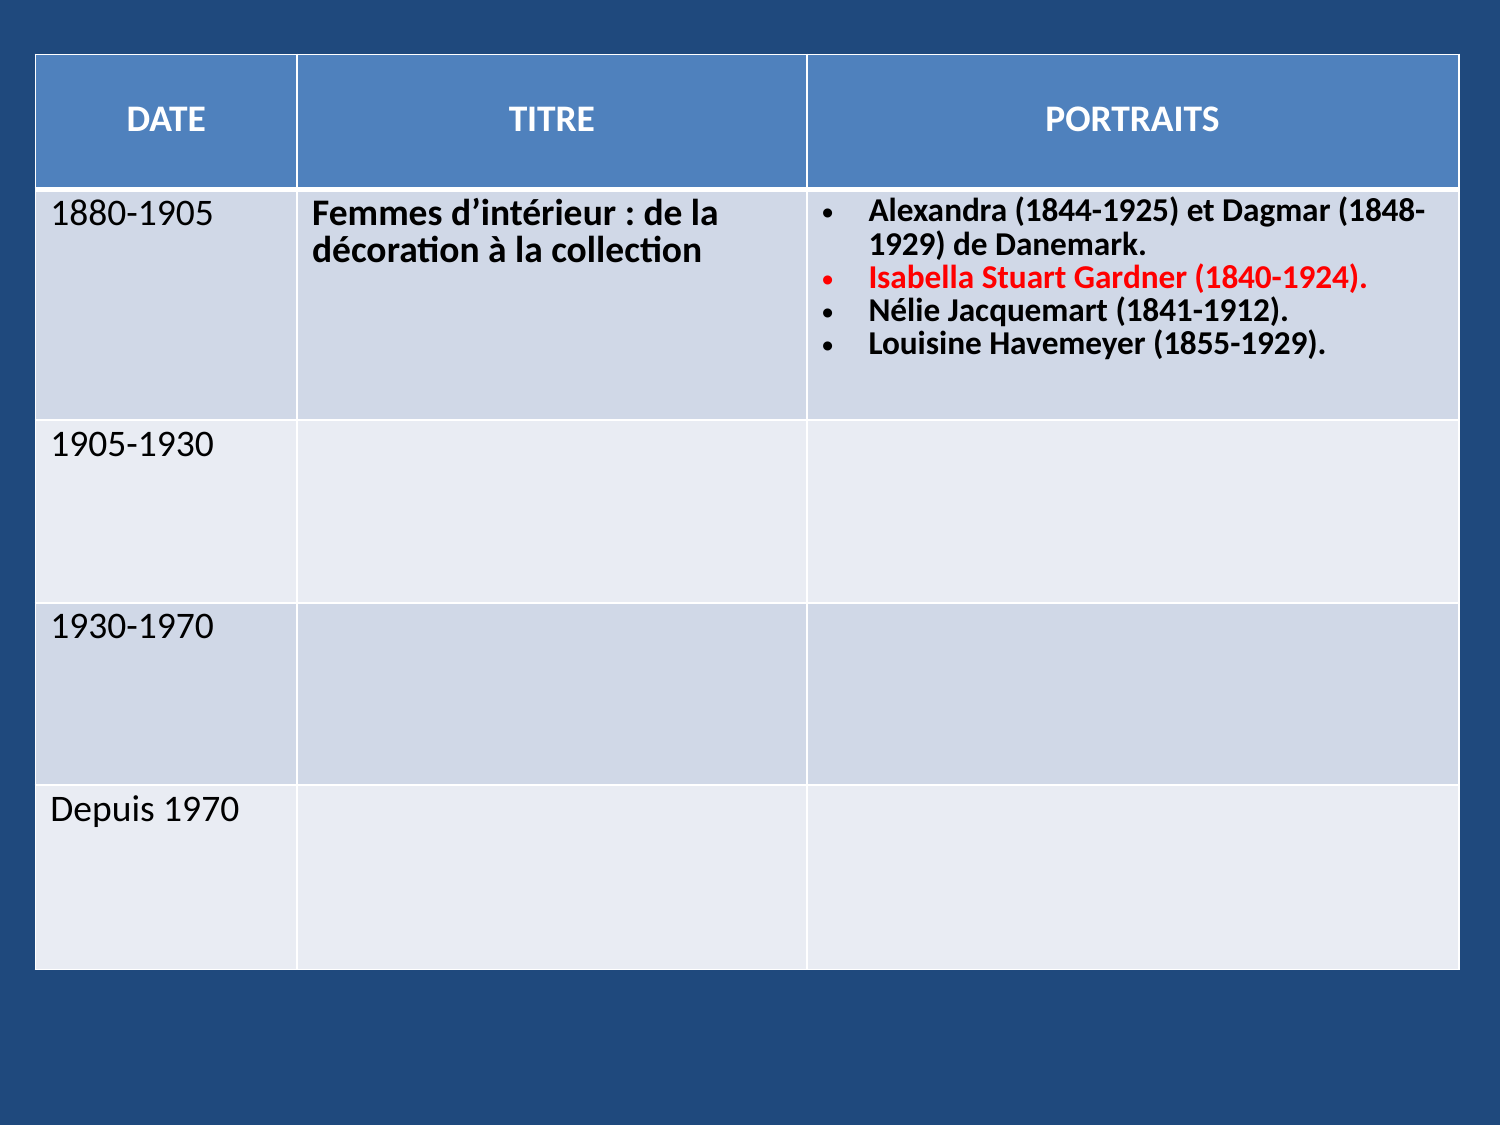

| DATE | TITRE | PORTRAITS |
| --- | --- | --- |
| 1880-1905 | Femmes d’intérieur : de la décoration à la collection | Alexandra (1844-1925) et Dagmar (1848-1929) de Danemark. Isabella Stuart Gardner (1840-1924). Nélie Jacquemart (1841-1912). Louisine Havemeyer (1855-1929). |
| 1905-1930 | | |
| 1930-1970 | | |
| Depuis 1970 | | |
#